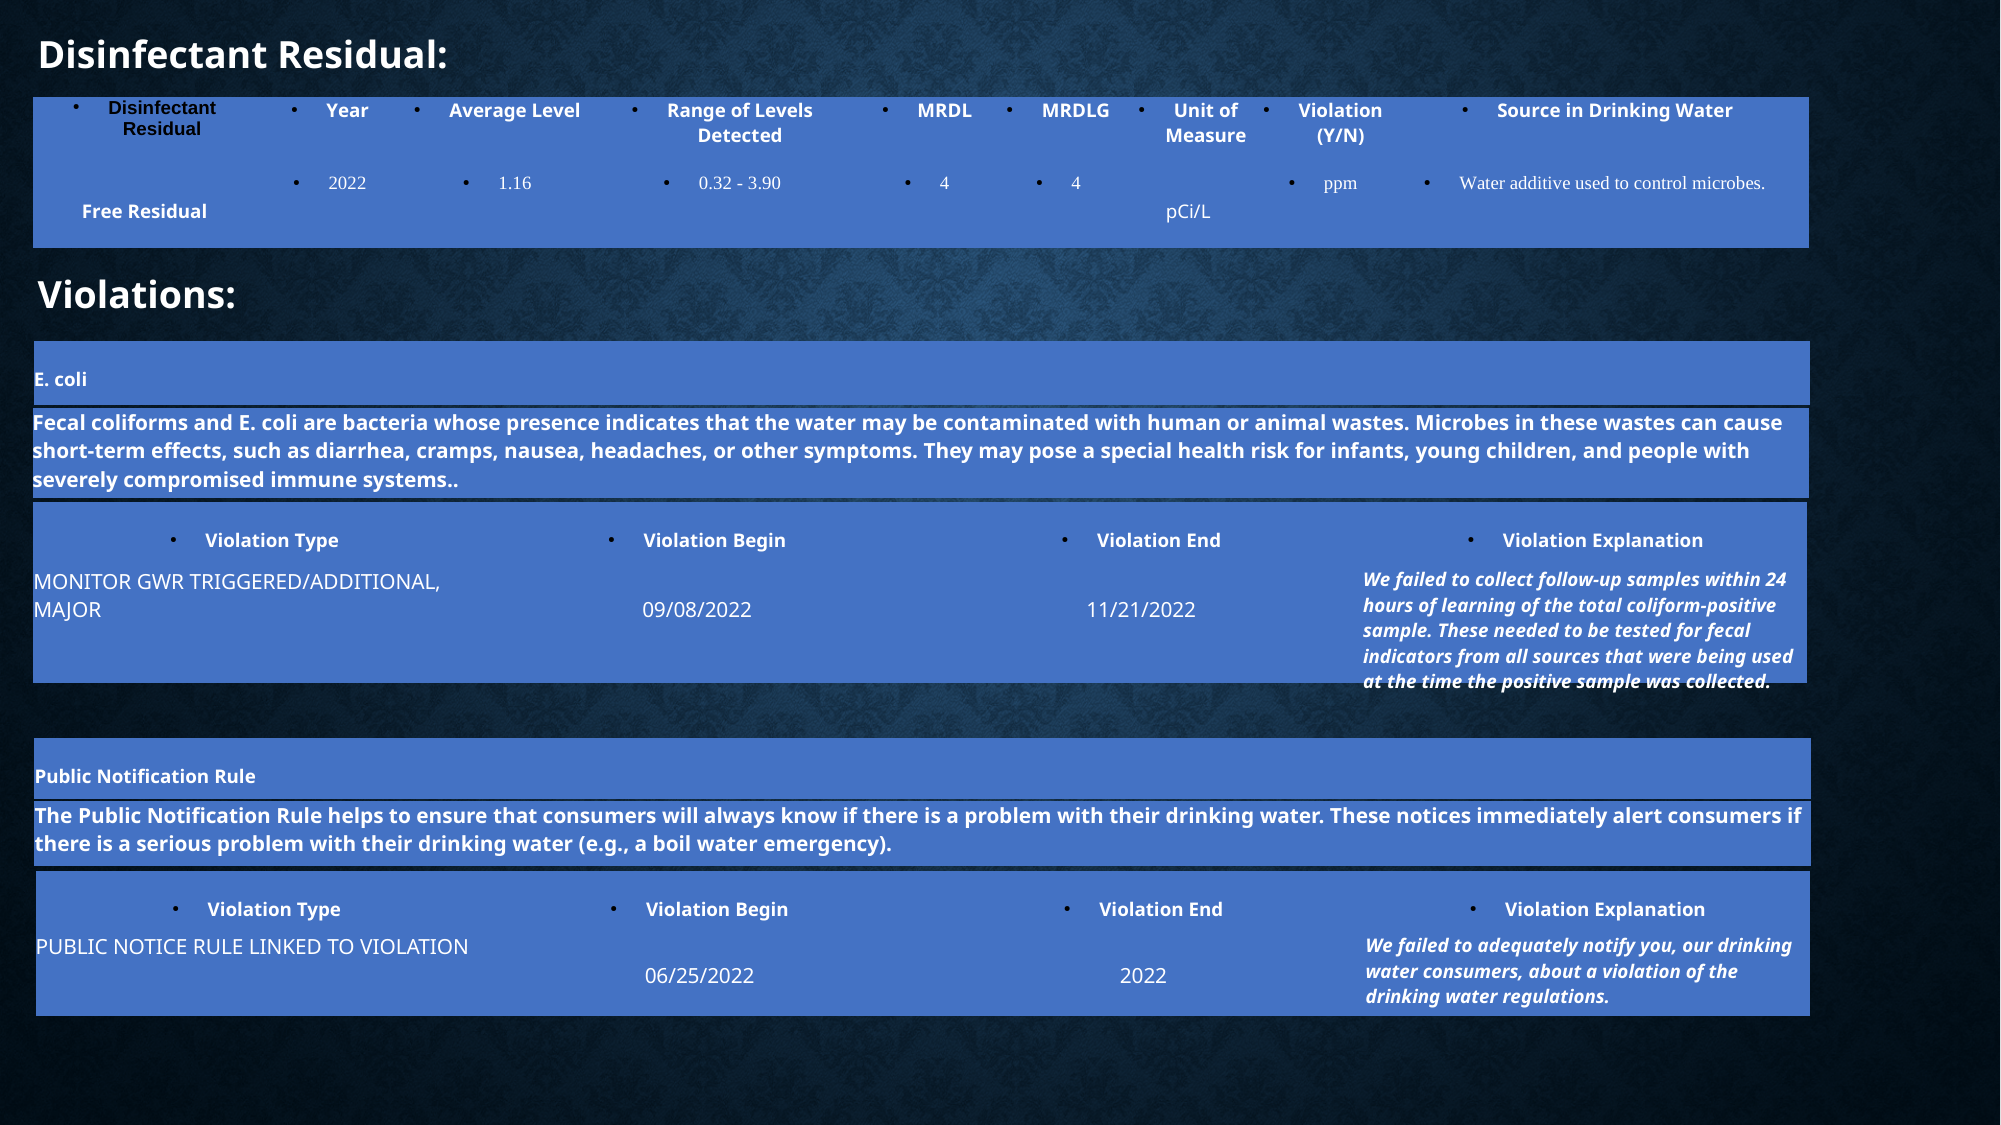

Disinfectant Residual:
| Disinfectant Residual | Year | Average Level | Range of Levels Detected | MRDL | MRDLG | Unit of Measure | Violation (Y/N) | Source in Drinking Water |
| --- | --- | --- | --- | --- | --- | --- | --- | --- |
| Free Residual | 2022 | 1.16 | 0.32 - 3.90 | 4 | 4 | pCi/L | ppm | Water additive used to control microbes. |
Violations:
| E. coli |
| --- |
| Fecal coliforms and E. coli are bacteria whose presence indicates that the water may be contaminated with human or animal wastes. Microbes in these wastes can cause short-term effects, such as diarrhea, cramps, nausea, headaches, or other symptoms. They may pose a special health risk for infants, young children, and people with severely compromised immune systems.. |
| --- |
| Violation Type | Violation Begin | Violation End | Violation Explanation |
| --- | --- | --- | --- |
| MONITOR GWR TRIGGERED/ADDITIONAL, MAJOR | 09/08/2022 | 11/21/2022 | We failed to collect follow-up samples within 24 hours of learning of the total coliform-positive sample. These needed to be tested for fecal indicators from all sources that were being used at the time the positive sample was collected. |
| Public Notification Rule |
| --- |
| The Public Notification Rule helps to ensure that consumers will always know if there is a problem with their drinking water. These notices immediately alert consumers if there is a serious problem with their drinking water (e.g., a boil water emergency). |
| --- |
| Violation Type | Violation Begin | Violation End | Violation Explanation |
| --- | --- | --- | --- |
| PUBLIC NOTICE RULE LINKED TO VIOLATION | 06/25/2022 | 2022 | We failed to adequately notify you, our drinking water consumers, about a violation of the drinking water regulations. |